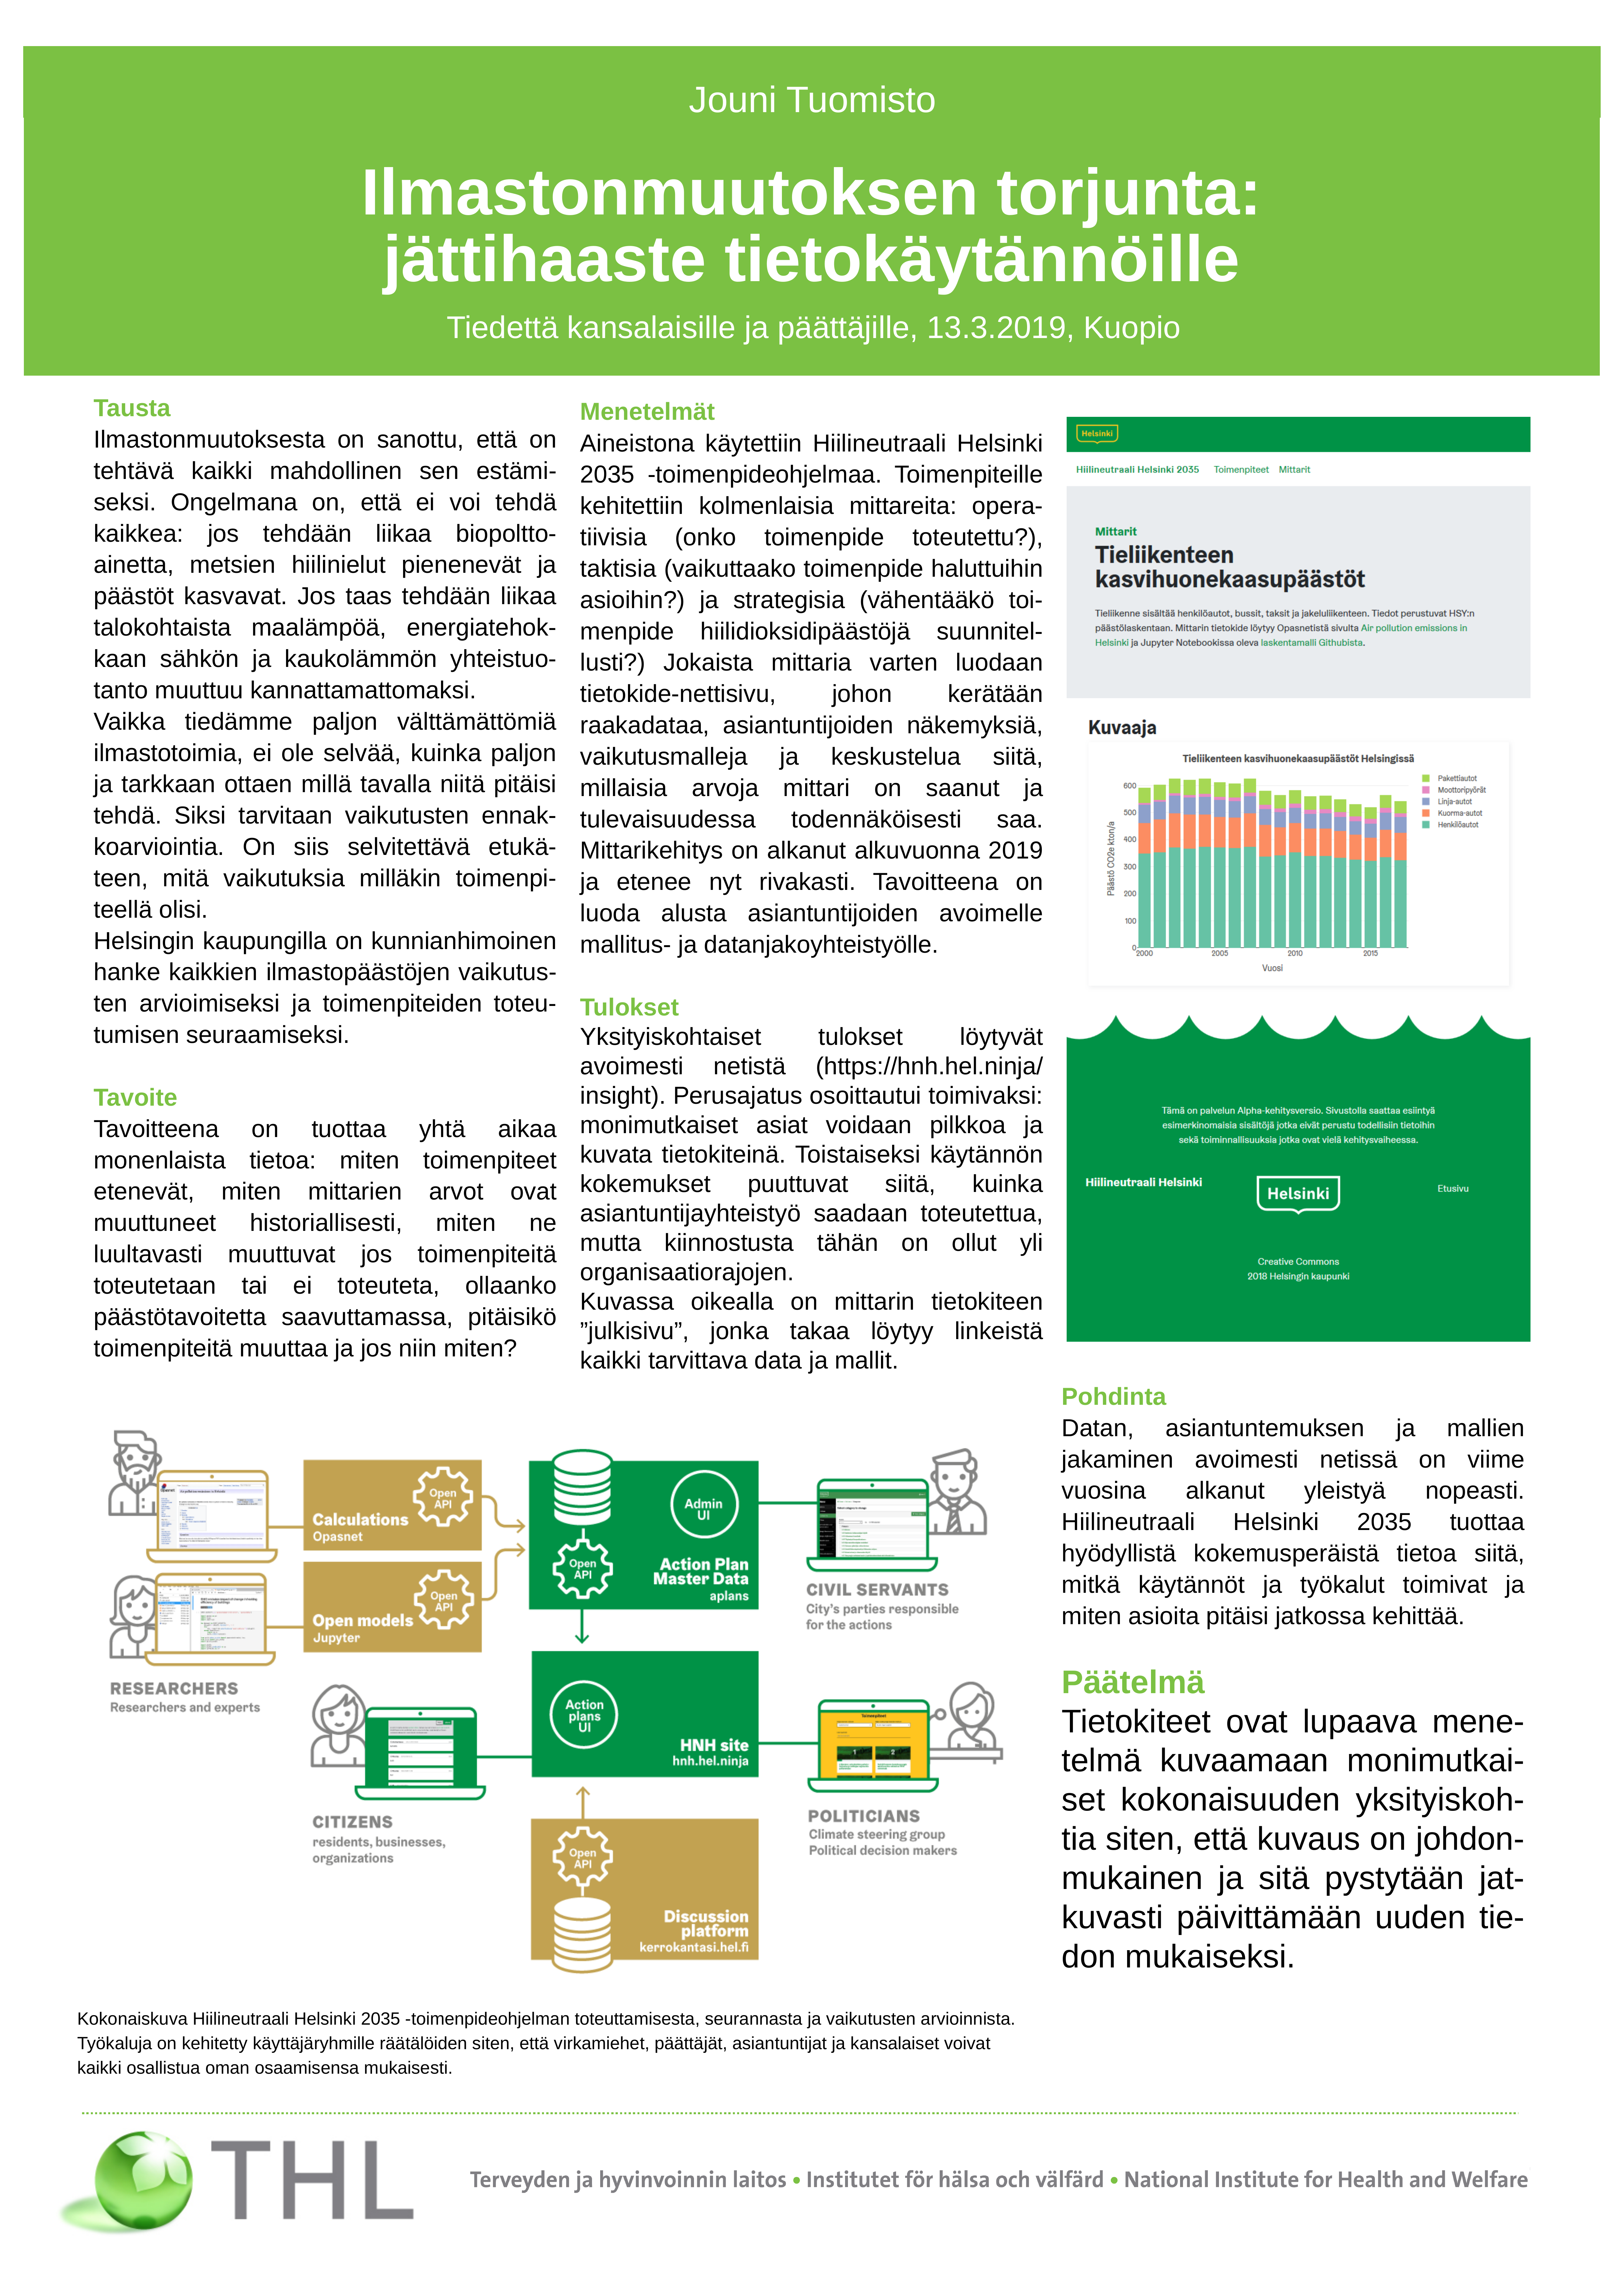

Jouni Tuomisto
# Ilmastonmuutoksen torjunta: jättihaaste tietokäytännöille
Tiedettä kansalaisille ja päättäjille, 13.3.2019, Kuopio
Tausta
Ilmastonmuutoksesta on sanottu, että on tehtävä kaikki mahdollinen sen estämi-seksi. Ongelmana on, että ei voi tehdä kaikkea: jos tehdään liikaa biopoltto-ainetta, metsien hiilinielut pienenevät ja päästöt kasvavat. Jos taas tehdään liikaa talokohtaista maalämpöä, energiatehok-kaan sähkön ja kaukolämmön yhteistuo-tanto muuttuu kannattamattomaksi.
Vaikka tiedämme paljon välttämättömiä ilmastotoimia, ei ole selvää, kuinka paljon ja tarkkaan ottaen millä tavalla niitä pitäisi tehdä. Siksi tarvitaan vaikutusten ennak-koarviointia. On siis selvitettävä etukä-teen, mitä vaikutuksia milläkin toimenpi-teellä olisi.
Helsingin kaupungilla on kunnianhimoinen hanke kaikkien ilmastopäästöjen vaikutus-ten arvioimiseksi ja toimenpiteiden toteu-tumisen seuraamiseksi.
Tavoite
Tavoitteena on tuottaa yhtä aikaa monenlaista tietoa: miten toimenpiteet etenevät, miten mittarien arvot ovat muuttuneet historiallisesti, miten ne luultavasti muuttuvat jos toimenpiteitä toteutetaan tai ei toteuteta, ollaanko päästötavoitetta saavuttamassa, pitäisikö toimenpiteitä muuttaa ja jos niin miten?
Menetelmät
Aineistona käytettiin Hiilineutraali Helsinki 2035 -toimenpideohjelmaa. Toimenpiteille kehitettiin kolmenlaisia mittareita: opera-tiivisia (onko toimenpide toteutettu?), taktisia (vaikuttaako toimenpide haluttuihin asioihin?) ja strategisia (vähentääkö toi-menpide hiilidioksidipäästöjä suunnitel-lusti?) Jokaista mittaria varten luodaan tietokide-nettisivu, johon kerätään raakadataa, asiantuntijoiden näkemyksiä, vaikutusmalleja ja keskustelua siitä, millaisia arvoja mittari on saanut ja tulevaisuudessa todennäköisesti saa. Mittarikehitys on alkanut alkuvuonna 2019 ja etenee nyt rivakasti. Tavoitteena on luoda alusta asiantuntijoiden avoimelle mallitus- ja datanjakoyhteistyölle.
Tulokset
Yksityiskohtaiset tulokset löytyvät avoimesti netistä (https://hnh.hel.ninja/ insight). Perusajatus osoittautui toimivaksi: monimutkaiset asiat voidaan pilkkoa ja kuvata tietokiteinä. Toistaiseksi käytännön kokemukset puuttuvat siitä, kuinka asiantuntijayhteistyö saadaan toteutettua, mutta kiinnostusta tähän on ollut yli organisaatiorajojen.
Kuvassa oikealla on mittarin tietokiteen ”julkisivu”, jonka takaa löytyy linkeistä kaikki tarvittava data ja mallit.
Pohdinta
Datan, asiantuntemuksen ja mallien jakaminen avoimesti netissä on viime vuosina alkanut yleistyä nopeasti. Hiilineutraali Helsinki 2035 tuottaa hyödyllistä kokemusperäistä tietoa siitä, mitkä käytännöt ja työkalut toimivat ja miten asioita pitäisi jatkossa kehittää.
Päätelmä
Tietokiteet ovat lupaava mene-telmä kuvaamaan monimutkai-set kokonaisuuden yksityiskoh-tia siten, että kuvaus on johdon-mukainen ja sitä pystytään jat-kuvasti päivittämään uuden tie-don mukaiseksi.
Kokonaiskuva Hiilineutraali Helsinki 2035 -toimenpideohjelman toteuttamisesta, seurannasta ja vaikutusten arvioinnista. Työkaluja on kehitetty käyttäjäryhmille räätälöiden siten, että virkamiehet, päättäjät, asiantuntijat ja kansalaiset voivat kaikki osallistua oman osaamisensa mukaisesti.